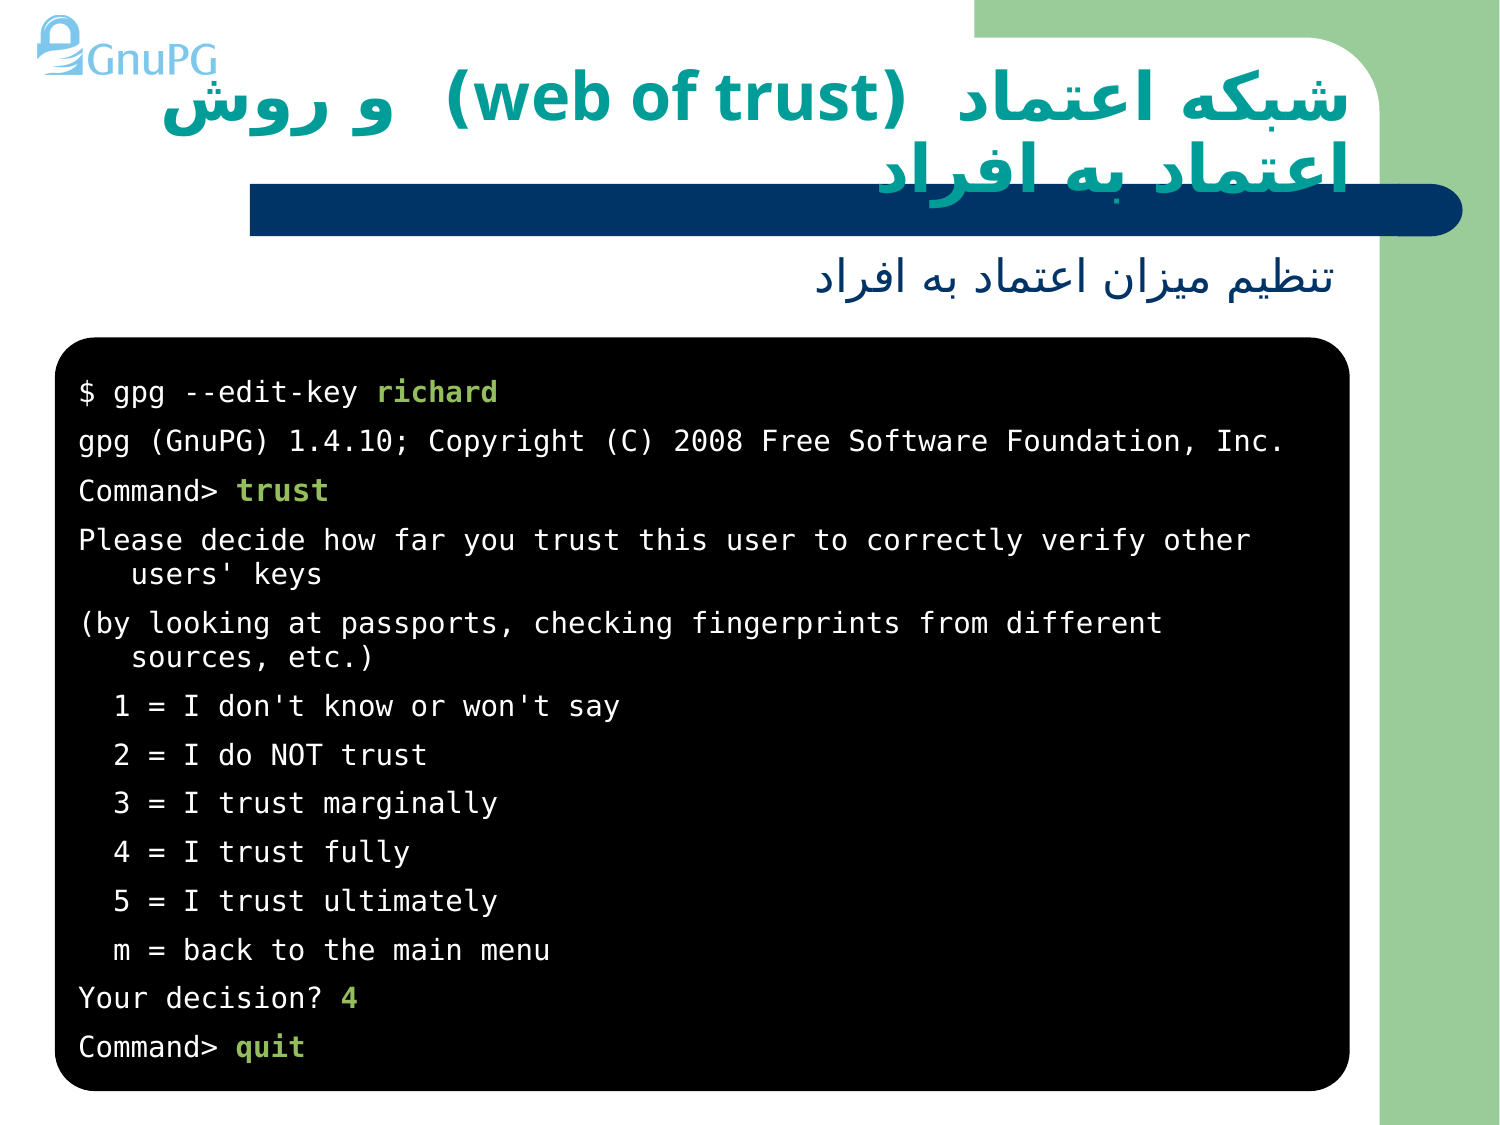

# شبکه اعتماد (web of trust) و روش اعتماد به افراد
تنظیم میزان اعتماد به افراد
$ gpg --edit-key richard
gpg (GnuPG) 1.4.10; Copyright (C) 2008 Free Software Foundation, Inc.
Command> trust
Please decide how far you trust this user to correctly verify other users' keys
(by looking at passports, checking fingerprints from different sources, etc.)
 1 = I don't know or won't say
 2 = I do NOT trust
 3 = I trust marginally
 4 = I trust fully
 5 = I trust ultimately
 m = back to the main menu
Your decision? 4
Command> quit